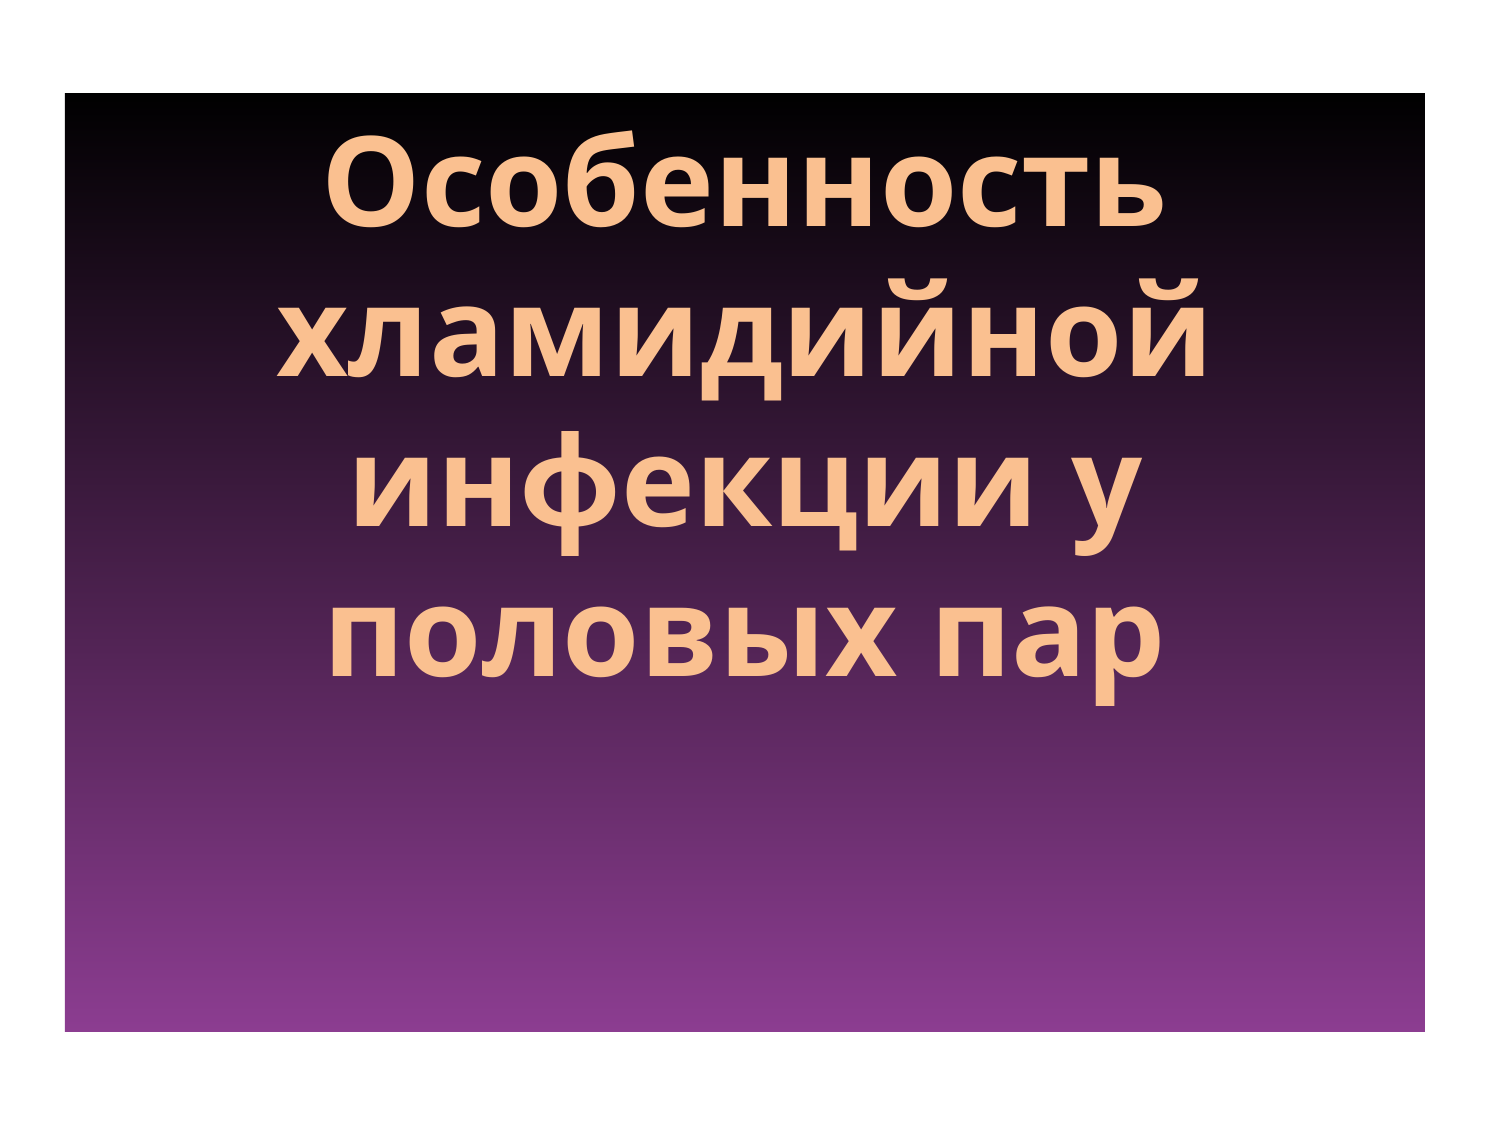

# Особенность хламидийной инфекции у половых пар